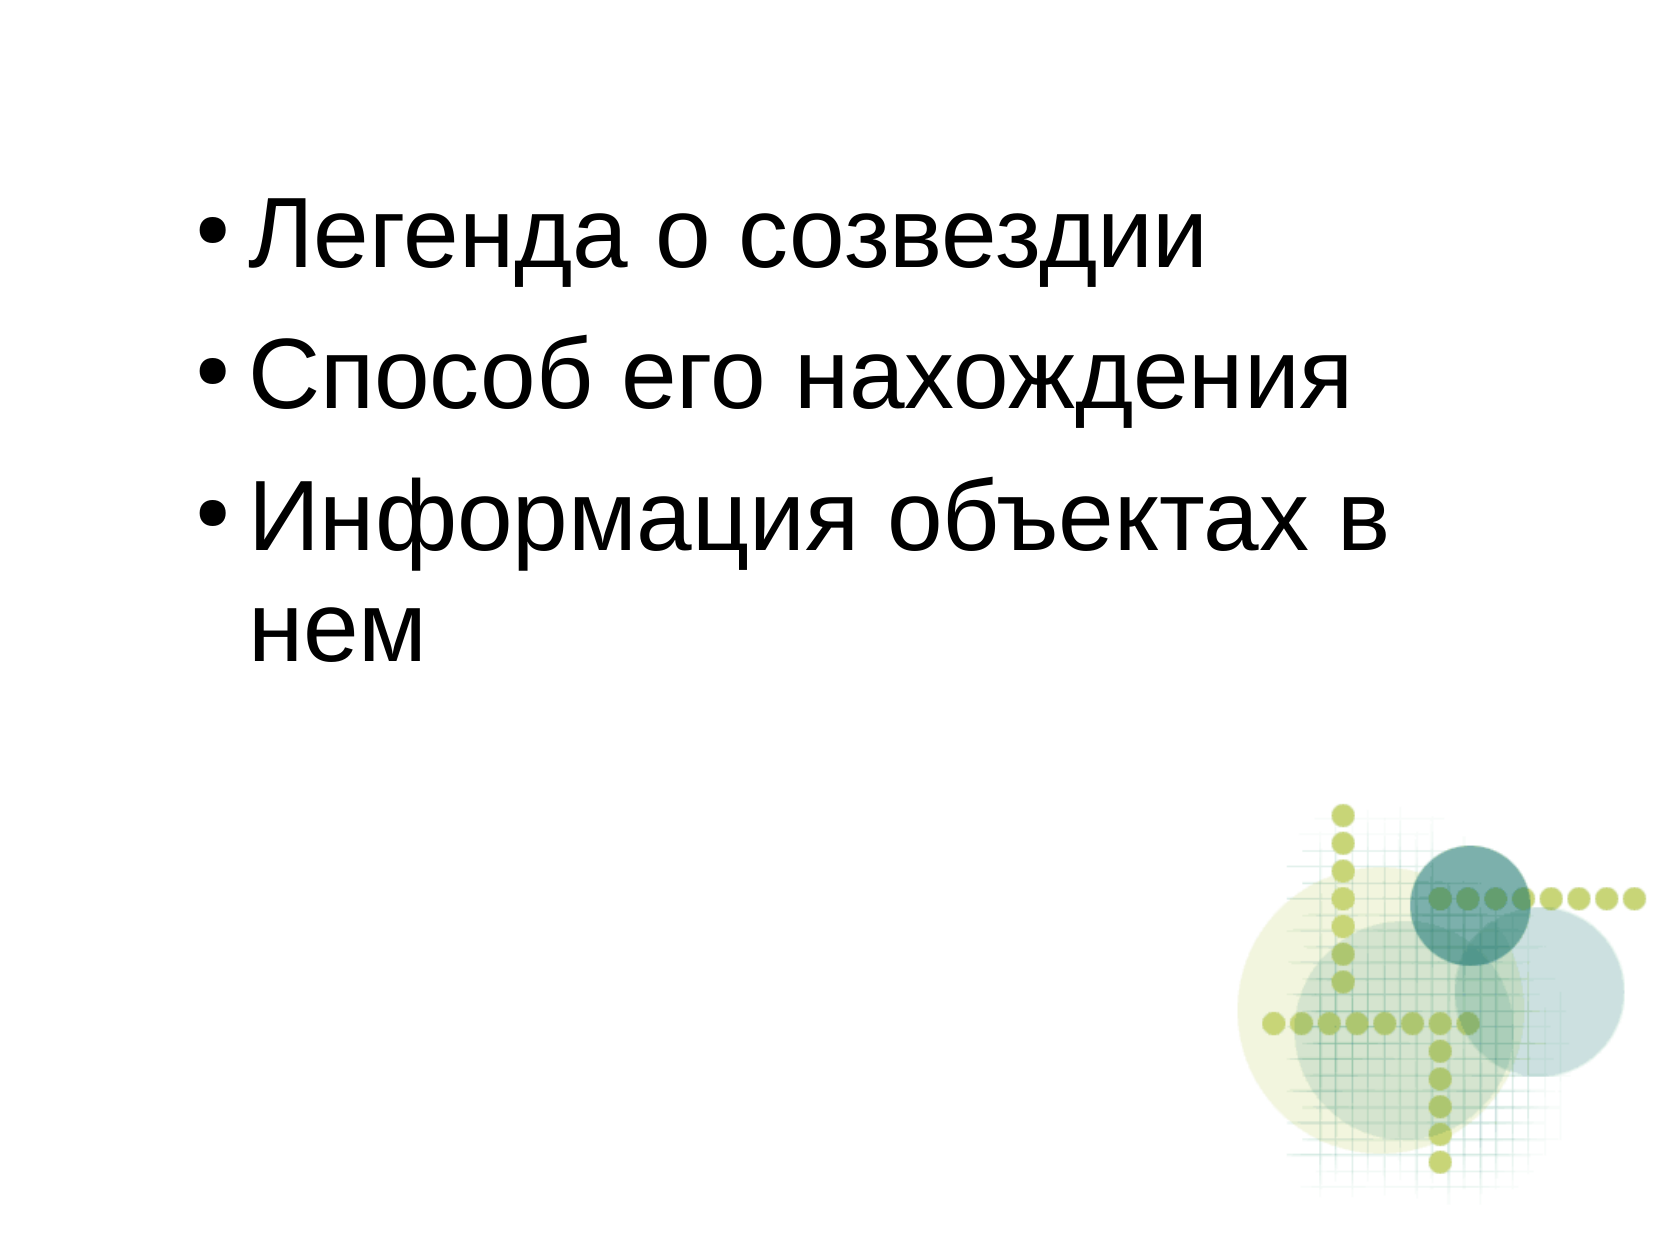

# Легенда о созвездии
Способ его нахождения
Информация объектах в нем